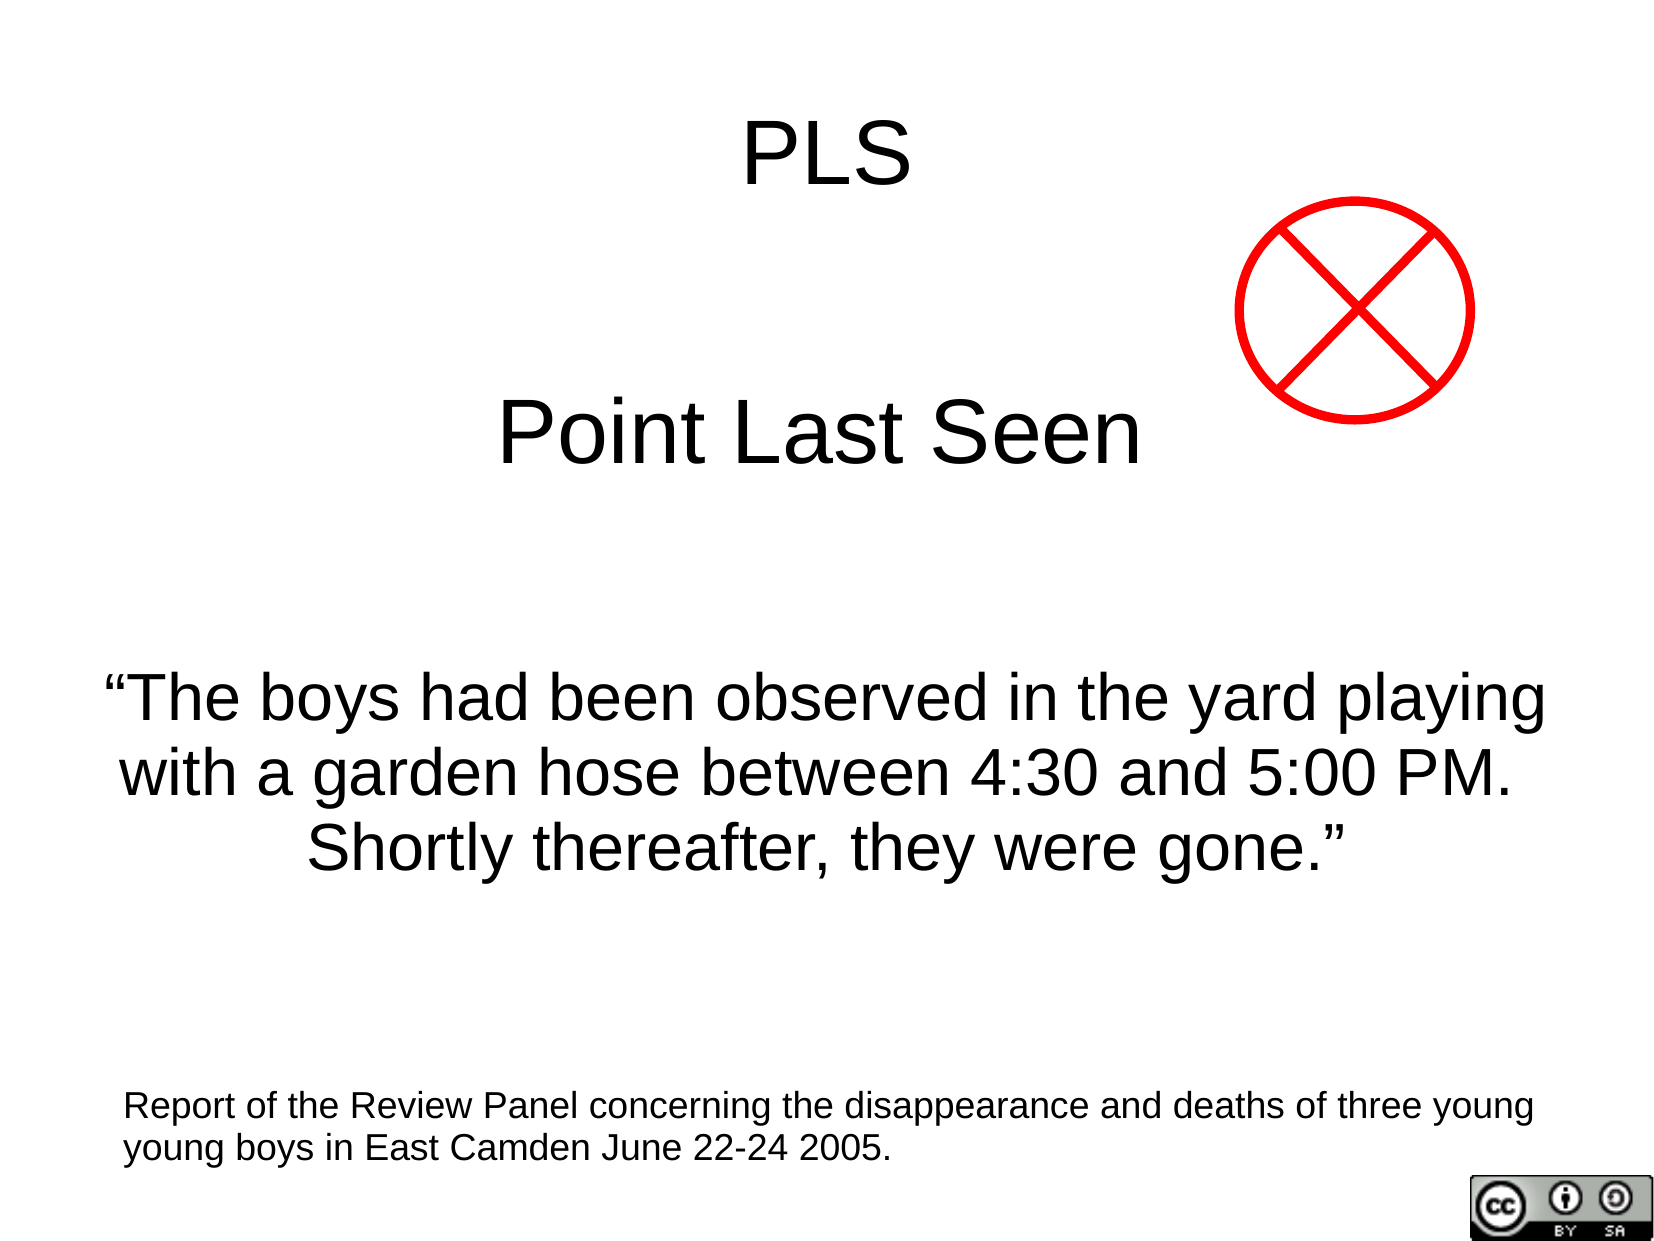

# PLS
Point Last Seen
“The boys had been observed in the yard playing with a garden hose between 4:30 and 5:00 PM. Shortly thereafter, they were gone.”
Report of the Review Panel concerning the disappearance and deaths of three young
young boys in East Camden June 22-24 2005.